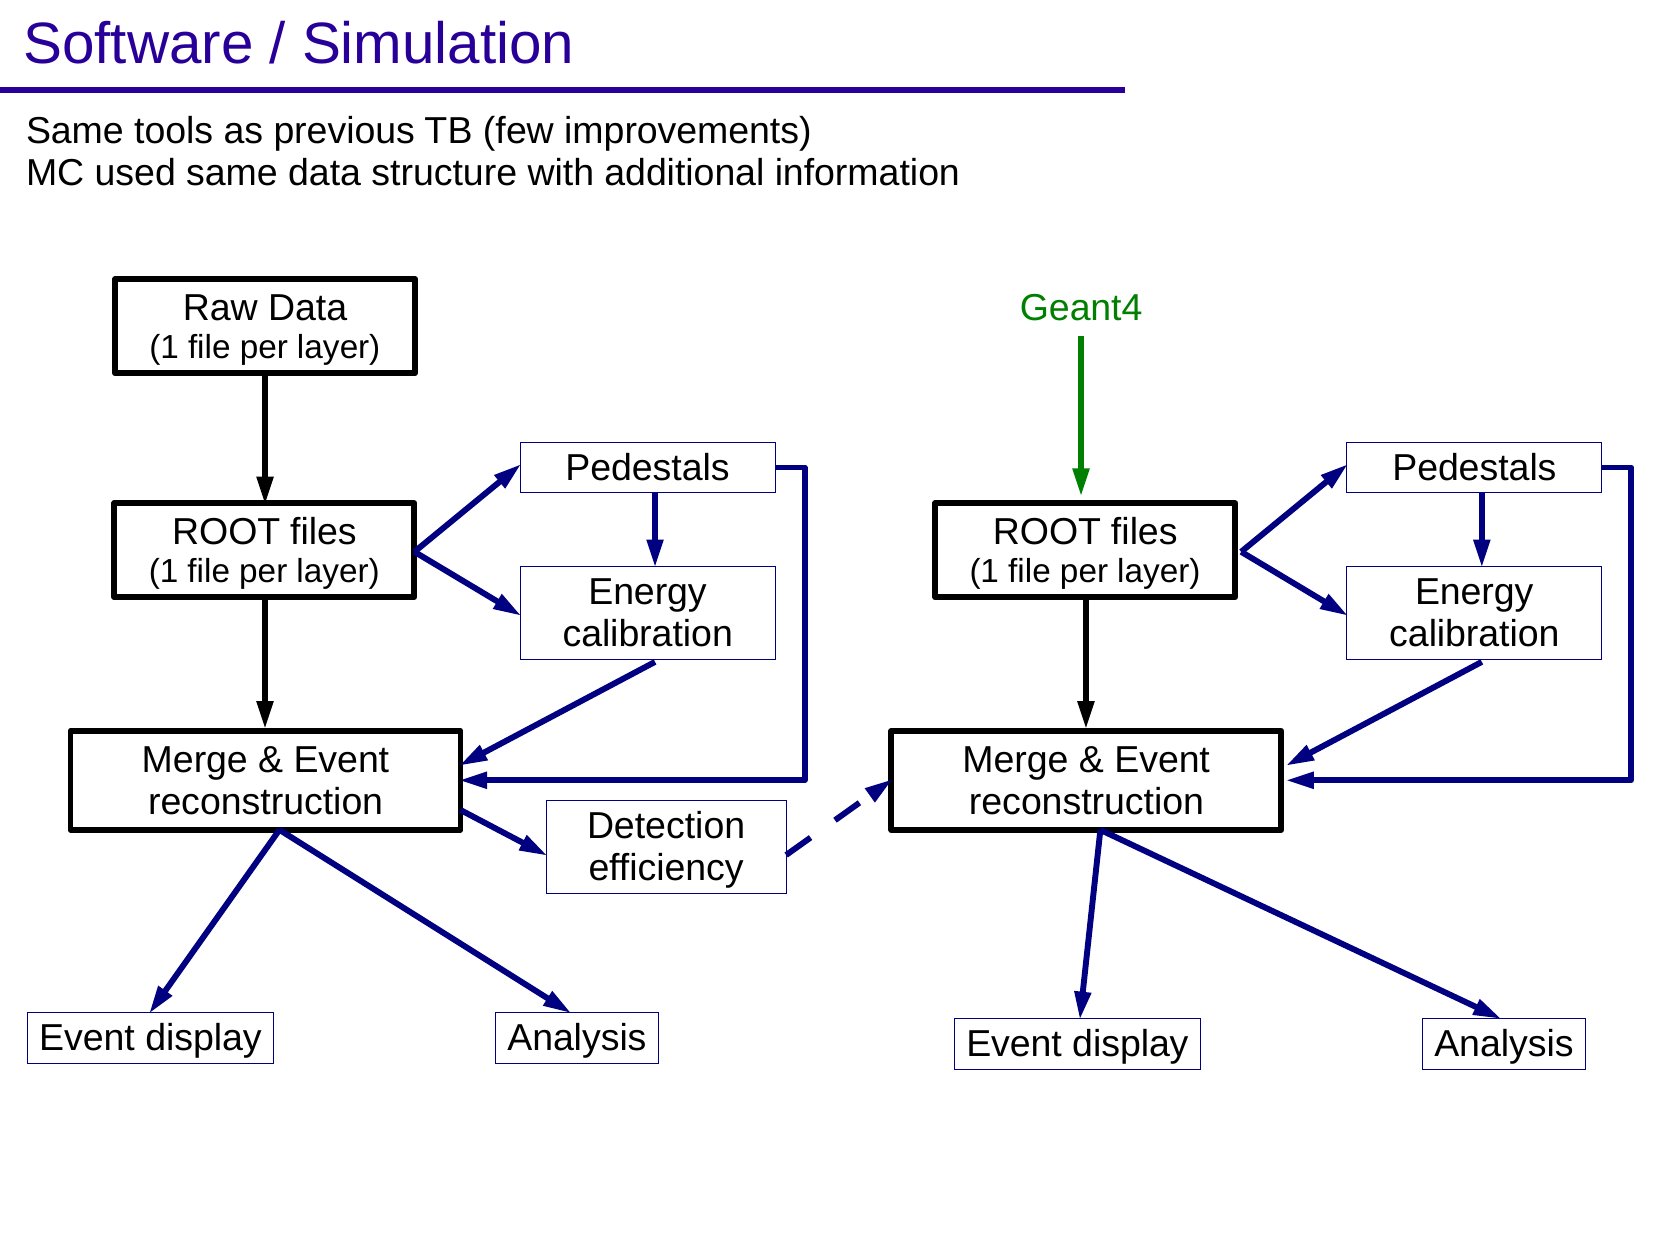

# Software / Simulation
Same tools as previous TB (few improvements)
MC used same data structure with additional information
Raw Data
(1 file per layer)
Geant4
Pedestals
Pedestals
ROOT files
(1 file per layer)
ROOT files
(1 file per layer)
Energy calibration
Energy calibration
Merge & Event reconstruction
Merge & Event reconstruction
Detection efficiency
Event display
Analysis
Event display
Analysis